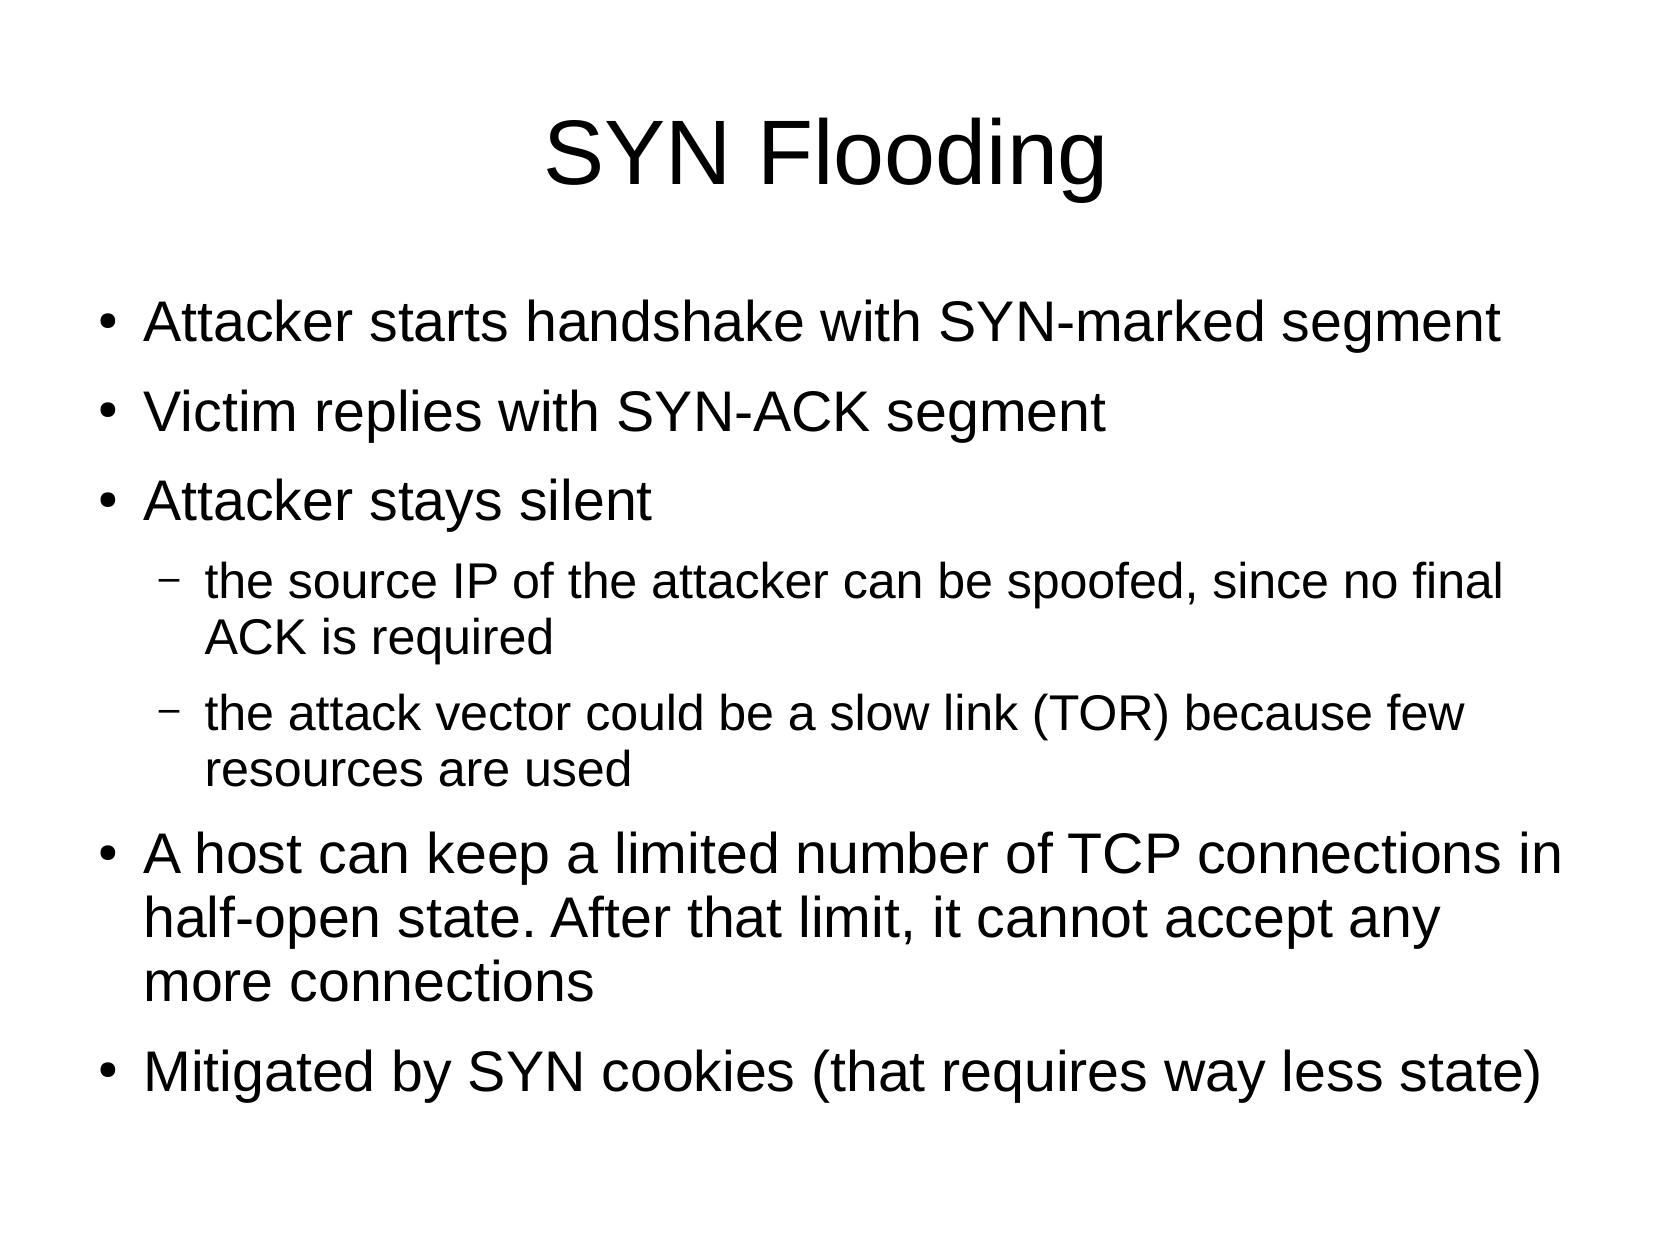

# SYN Flooding
Attacker starts handshake with SYN-marked segment
Victim replies with SYN-ACK segment
Attacker stays silent
the source IP of the attacker can be spoofed, since no final ACK is required
the attack vector could be a slow link (TOR) because few resources are used
A host can keep a limited number of TCP connections in half-open state. After that limit, it cannot accept any more connections
Mitigated by SYN cookies (that requires way less state)